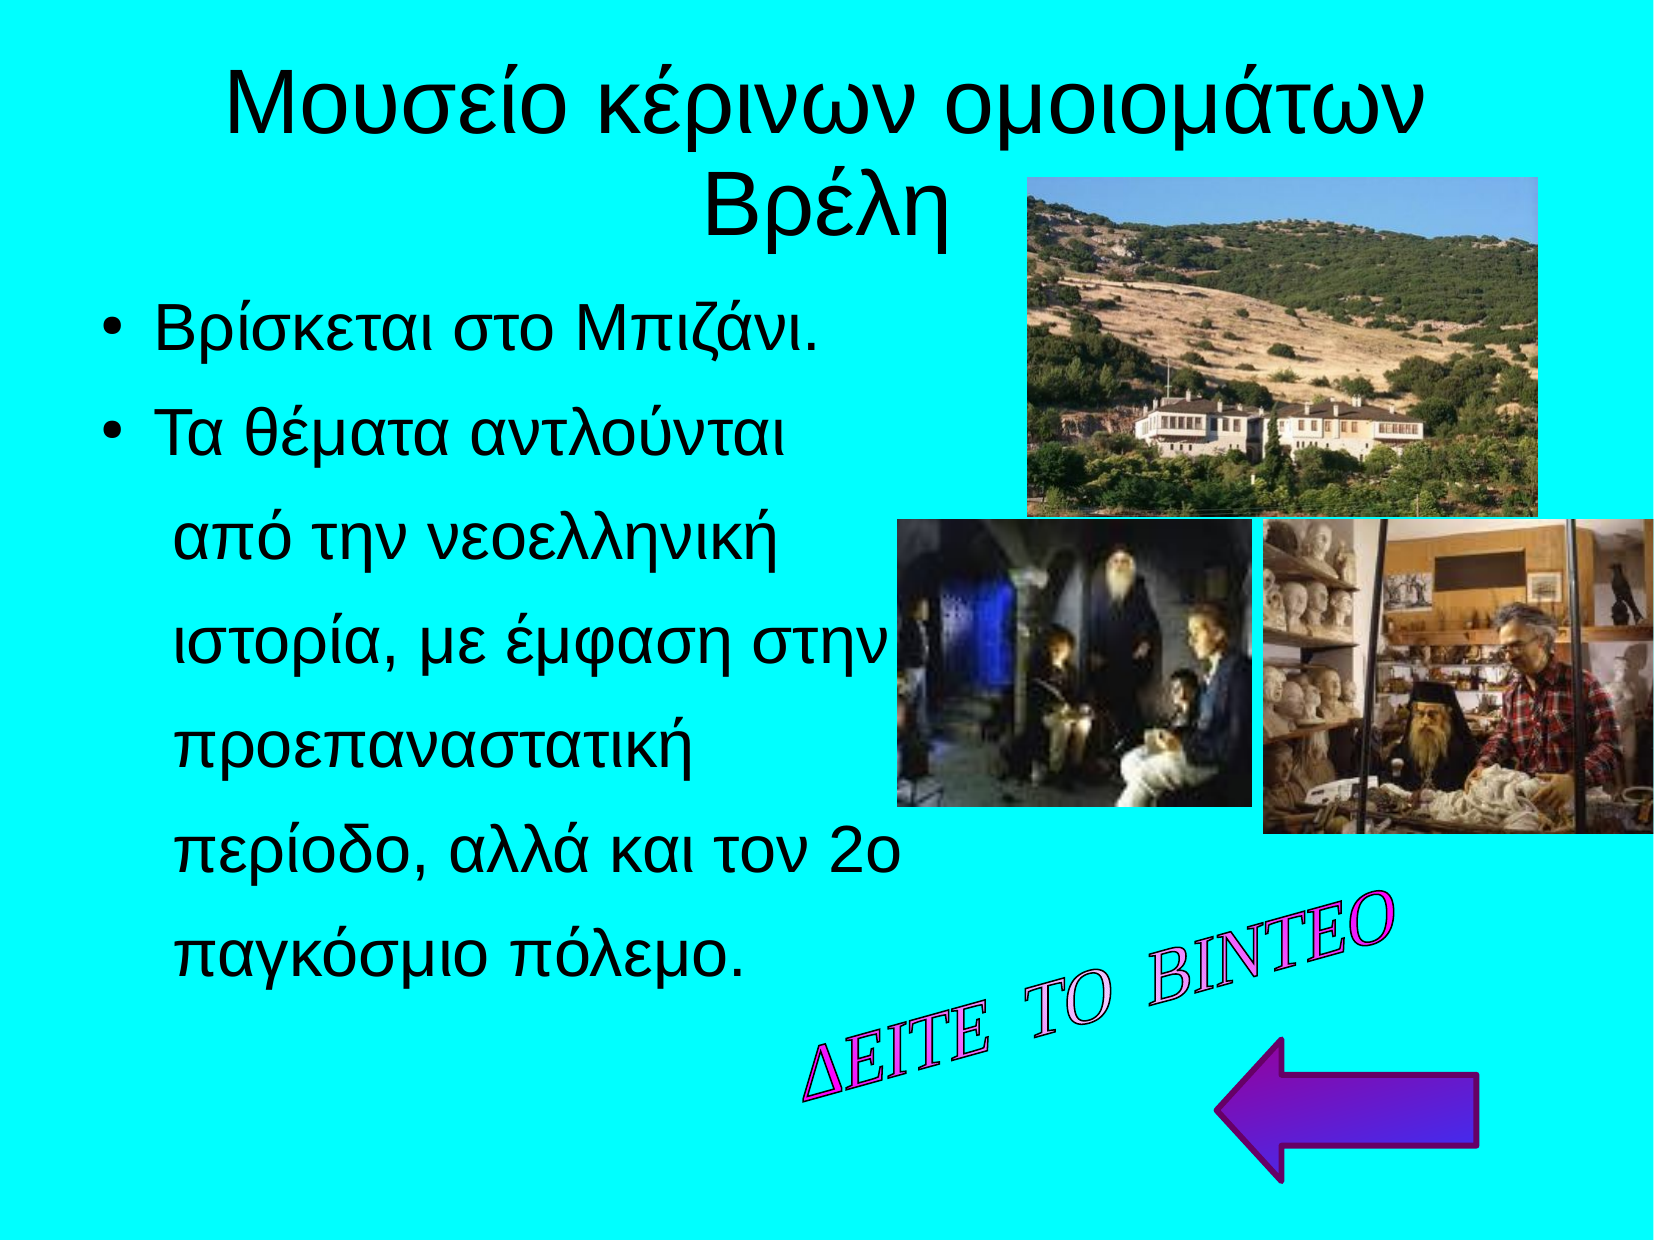

# Μουσείο κέρινων ομοιομάτων Βρέλη
Βρίσκεται στο Μπιζάνι.
Τα θέματα αντλούνται
 από την νεοελληνική
 ιστορία, με έμφαση στην
 προεπαναστατική
 περίοδο, αλλά και τον 2ο
 παγκόσμιο πόλεμο.
ΔΕΙΤΕ ΤΟ ΒΙΝΤΕΟ